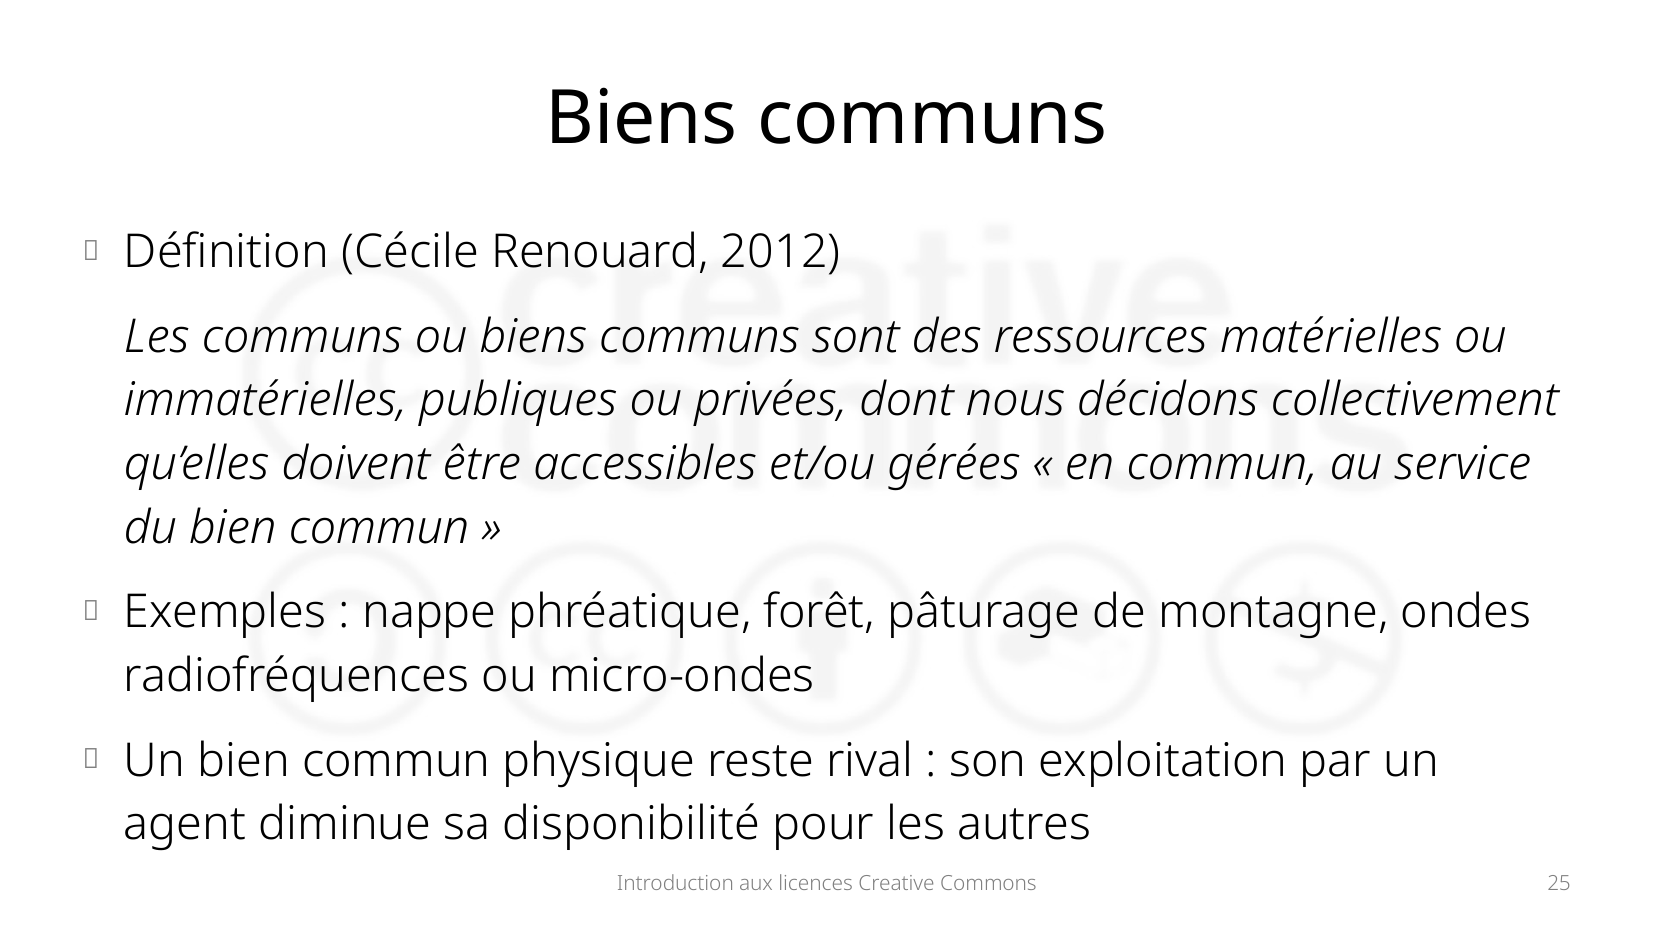

# Biens communs
Définition (Cécile Renouard, 2012)
Les communs ou biens communs sont des ressources matérielles ou immatérielles, publiques ou privées, dont nous décidons collectivement qu’elles doivent être accessibles et/ou gérées « en commun, au service du bien commun »
Exemples : nappe phréatique, forêt, pâturage de montagne, ondes radiofréquences ou micro-ondes
Un bien commun physique reste rival : son exploitation par un agent diminue sa disponibilité pour les autres
Introduction aux licences Creative Commons
25